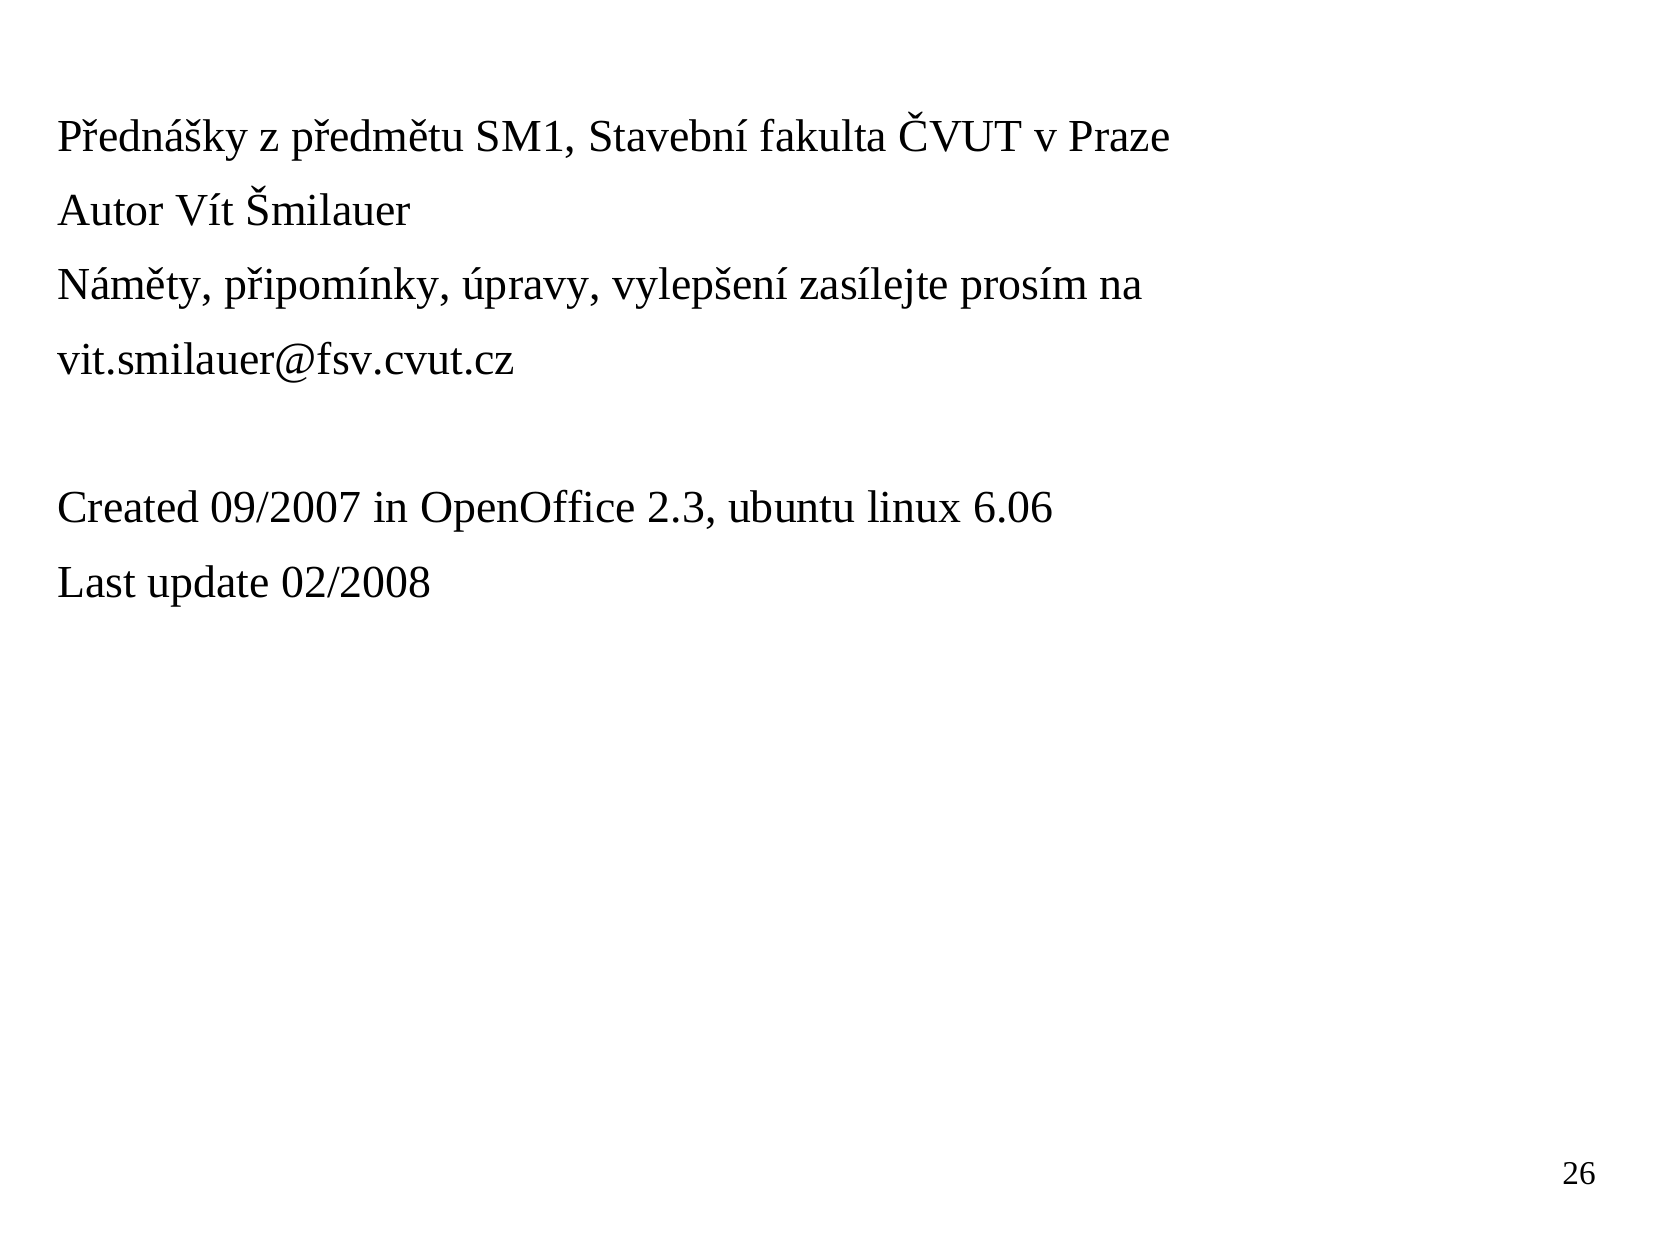

# Přednášky z předmětu SM1, Stavební fakulta ČVUT v Praze
Autor Vít Šmilauer
Náměty, připomínky, úpravy, vylepšení zasílejte prosím na
vit.smilauer@fsv.cvut.cz
Created 09/2007 in OpenOffice 2.3, ubuntu linux 6.06
Last update 02/2008
26